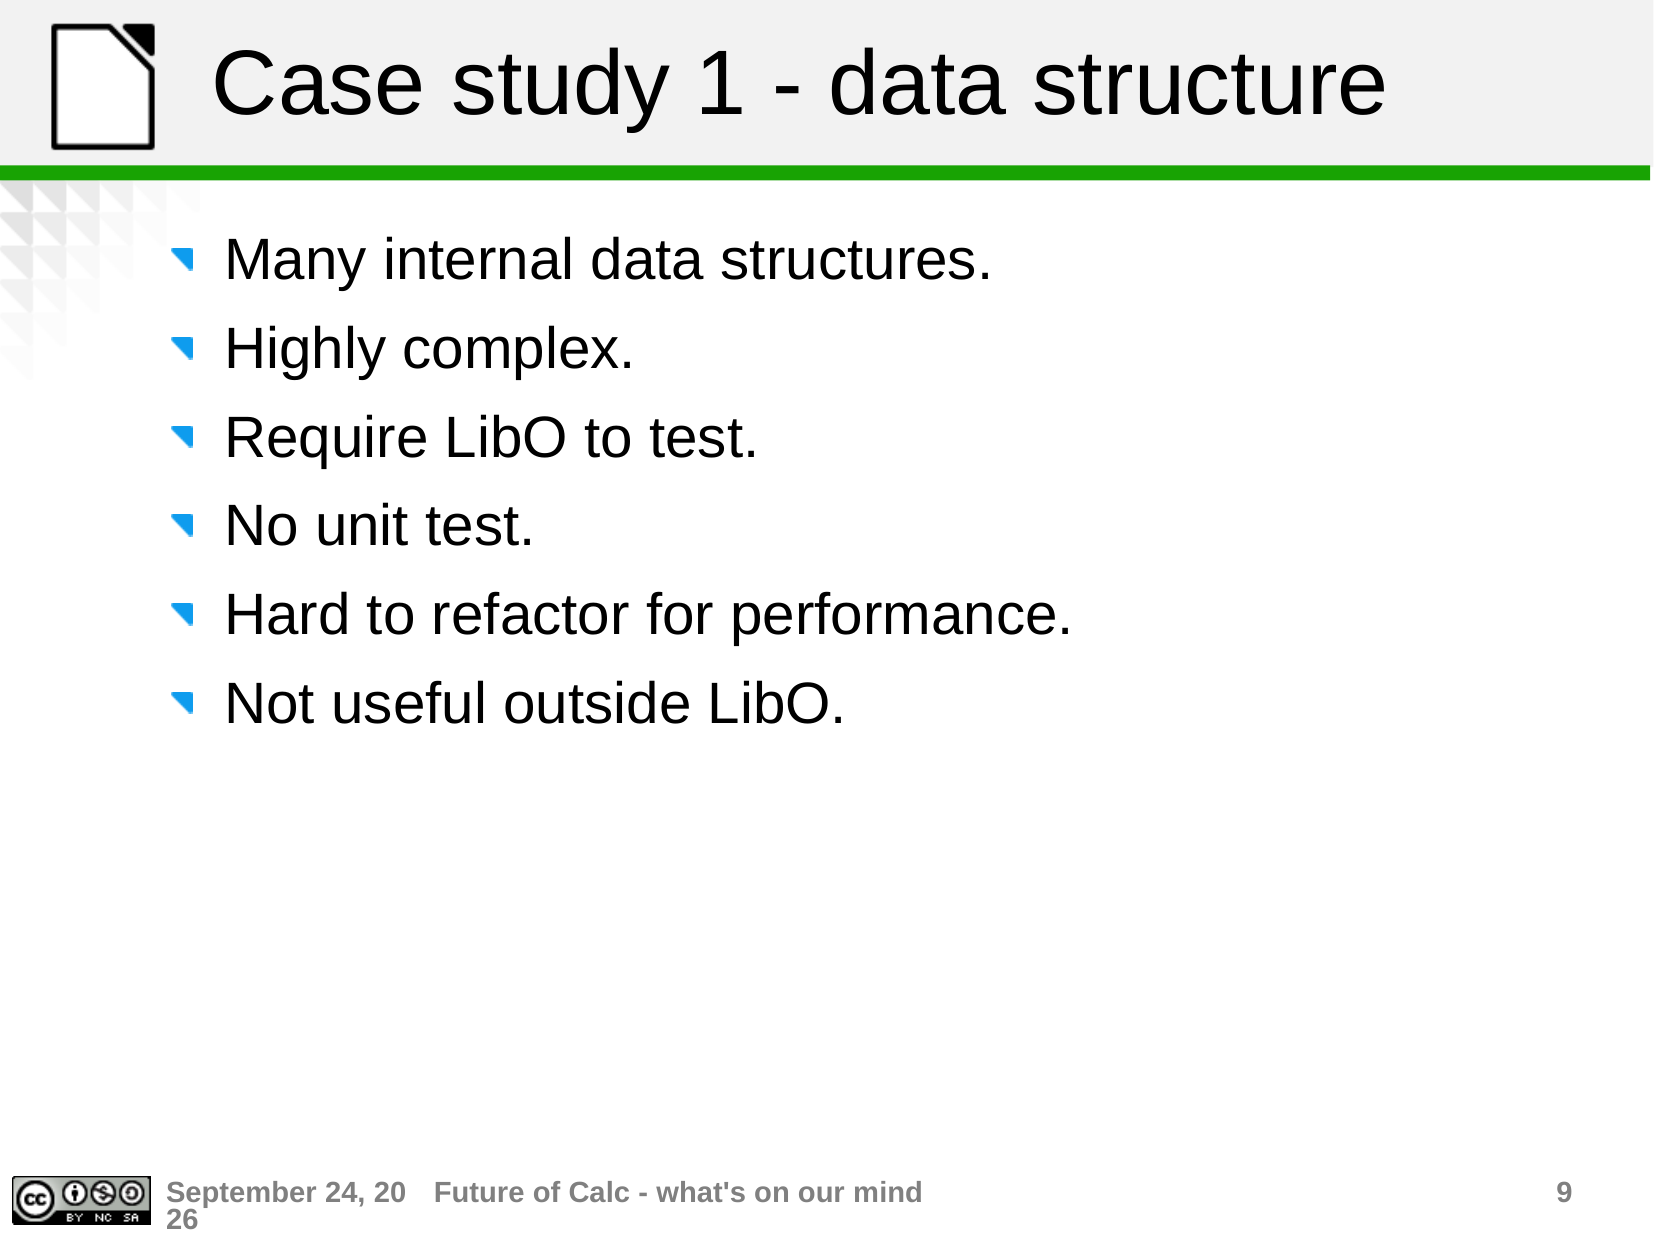

# Case study 1 - data structure
Many internal data structures.
Highly complex.
Require LibO to test.
No unit test.
Hard to refactor for performance.
Not useful outside LibO.
Future of Calc - what's on our mind
9